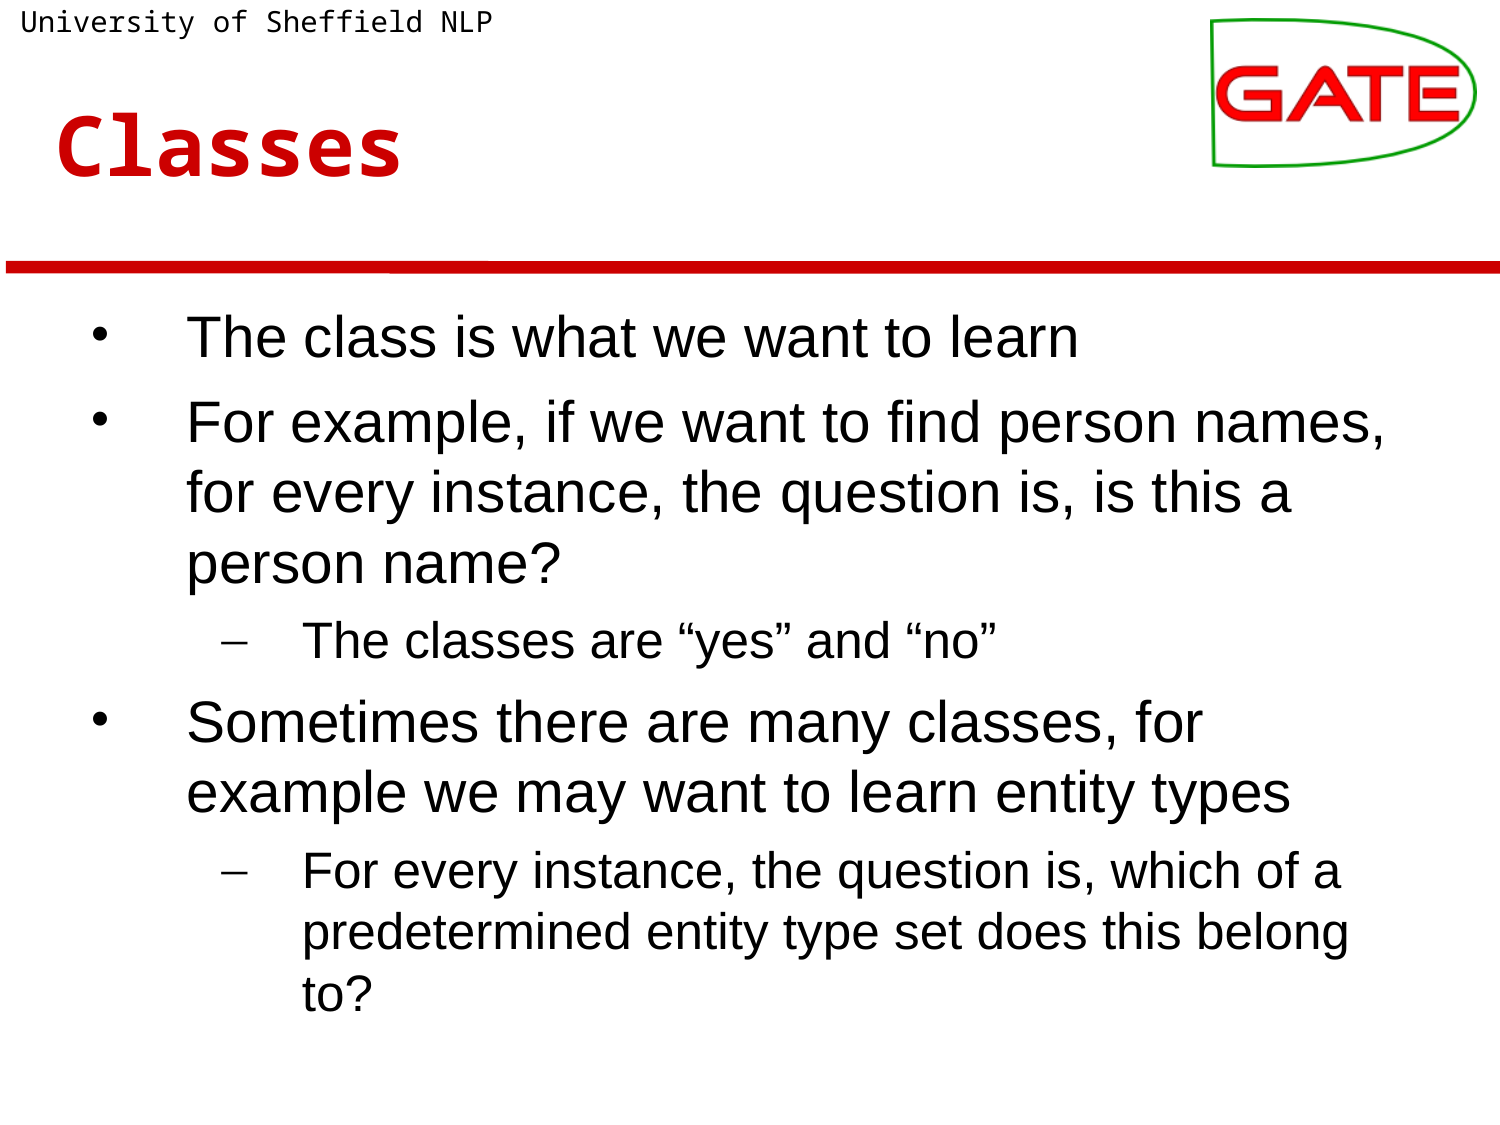

# Classes
The class is what we want to learn
For example, if we want to find person names, for every instance, the question is, is this a person name?
The classes are “yes” and “no”
Sometimes there are many classes, for example we may want to learn entity types
For every instance, the question is, which of a predetermined entity type set does this belong to?